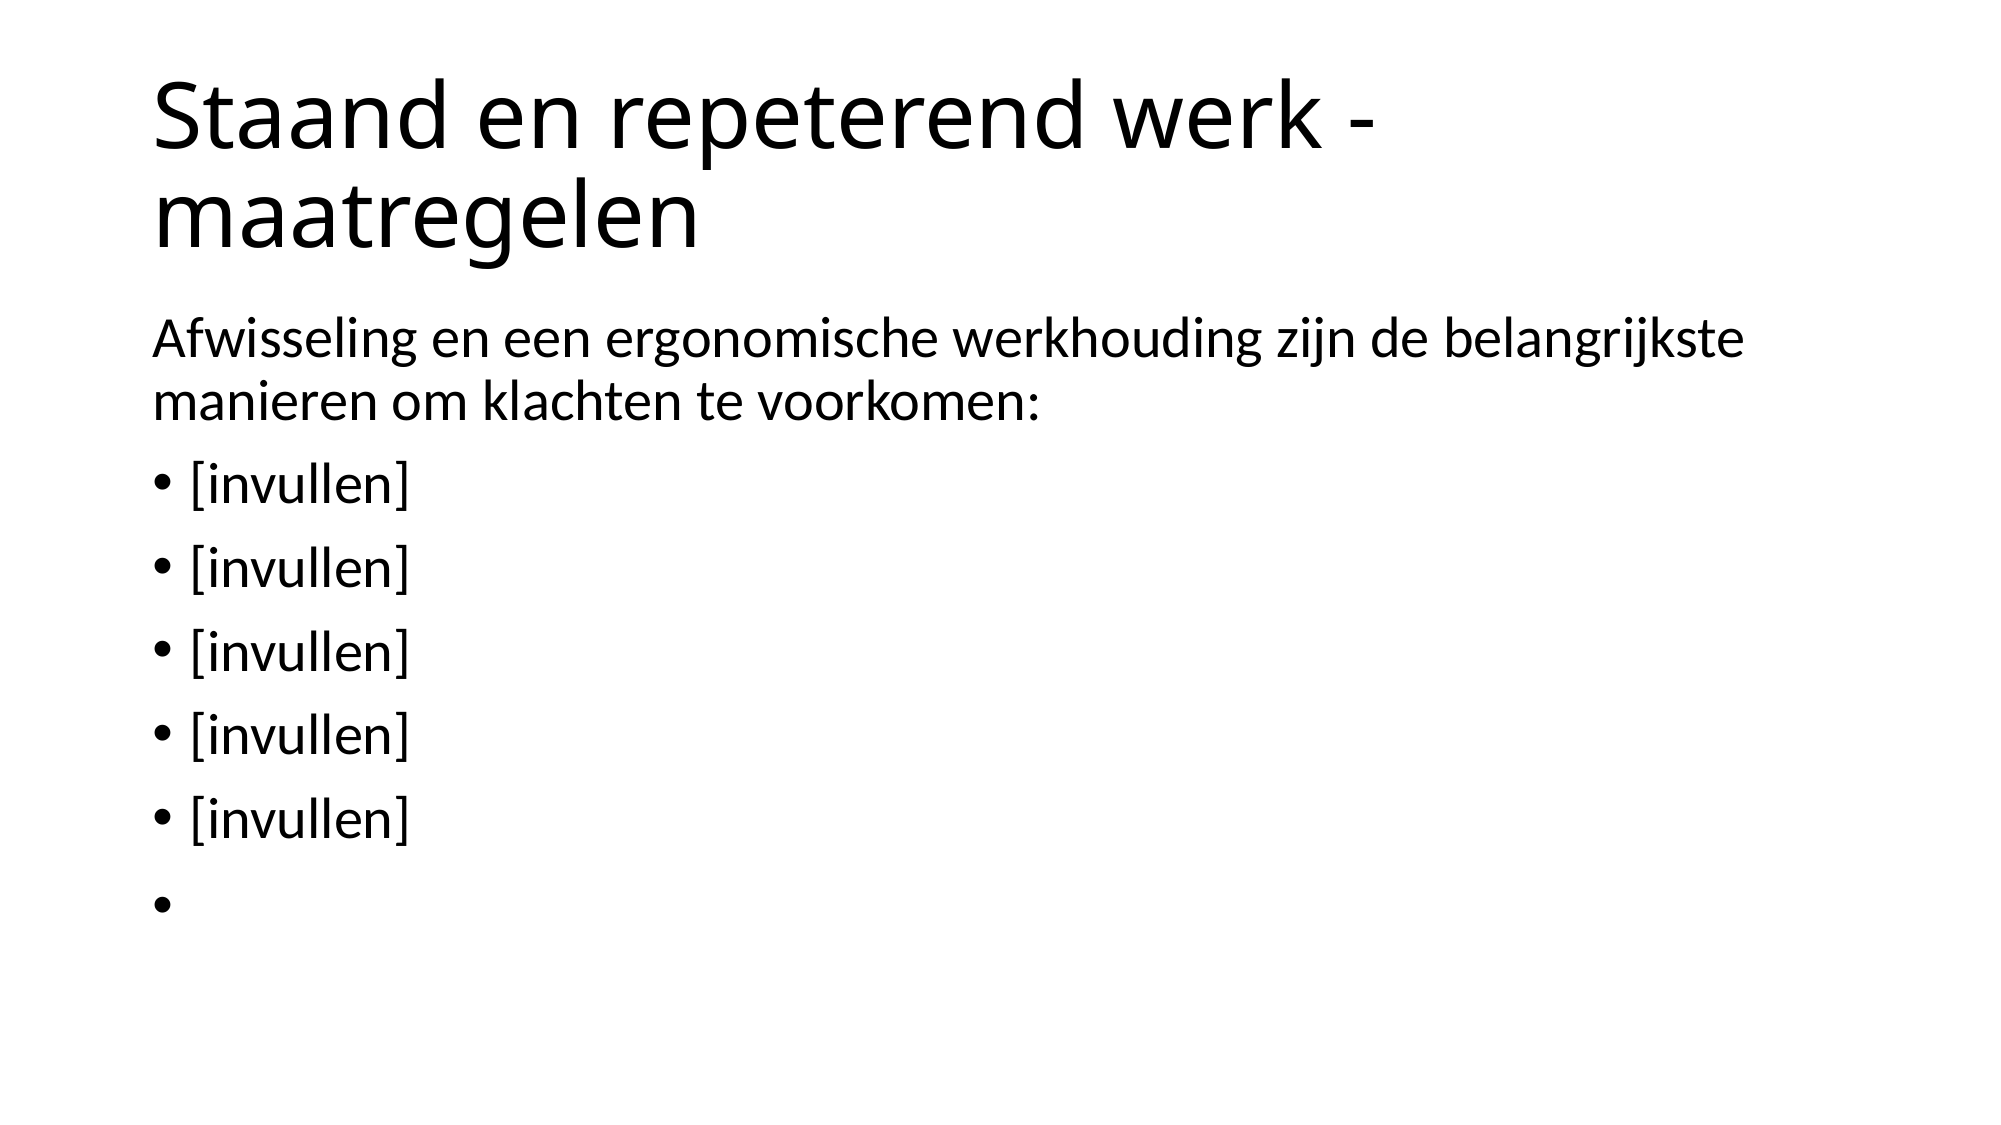

# Staand en repeterend werk - maatregelen
Afwisseling en een ergonomische werkhouding zijn de belangrijkste manieren om klachten te voorkomen:
[invullen]
[invullen]
[invullen]
[invullen]
[invullen]